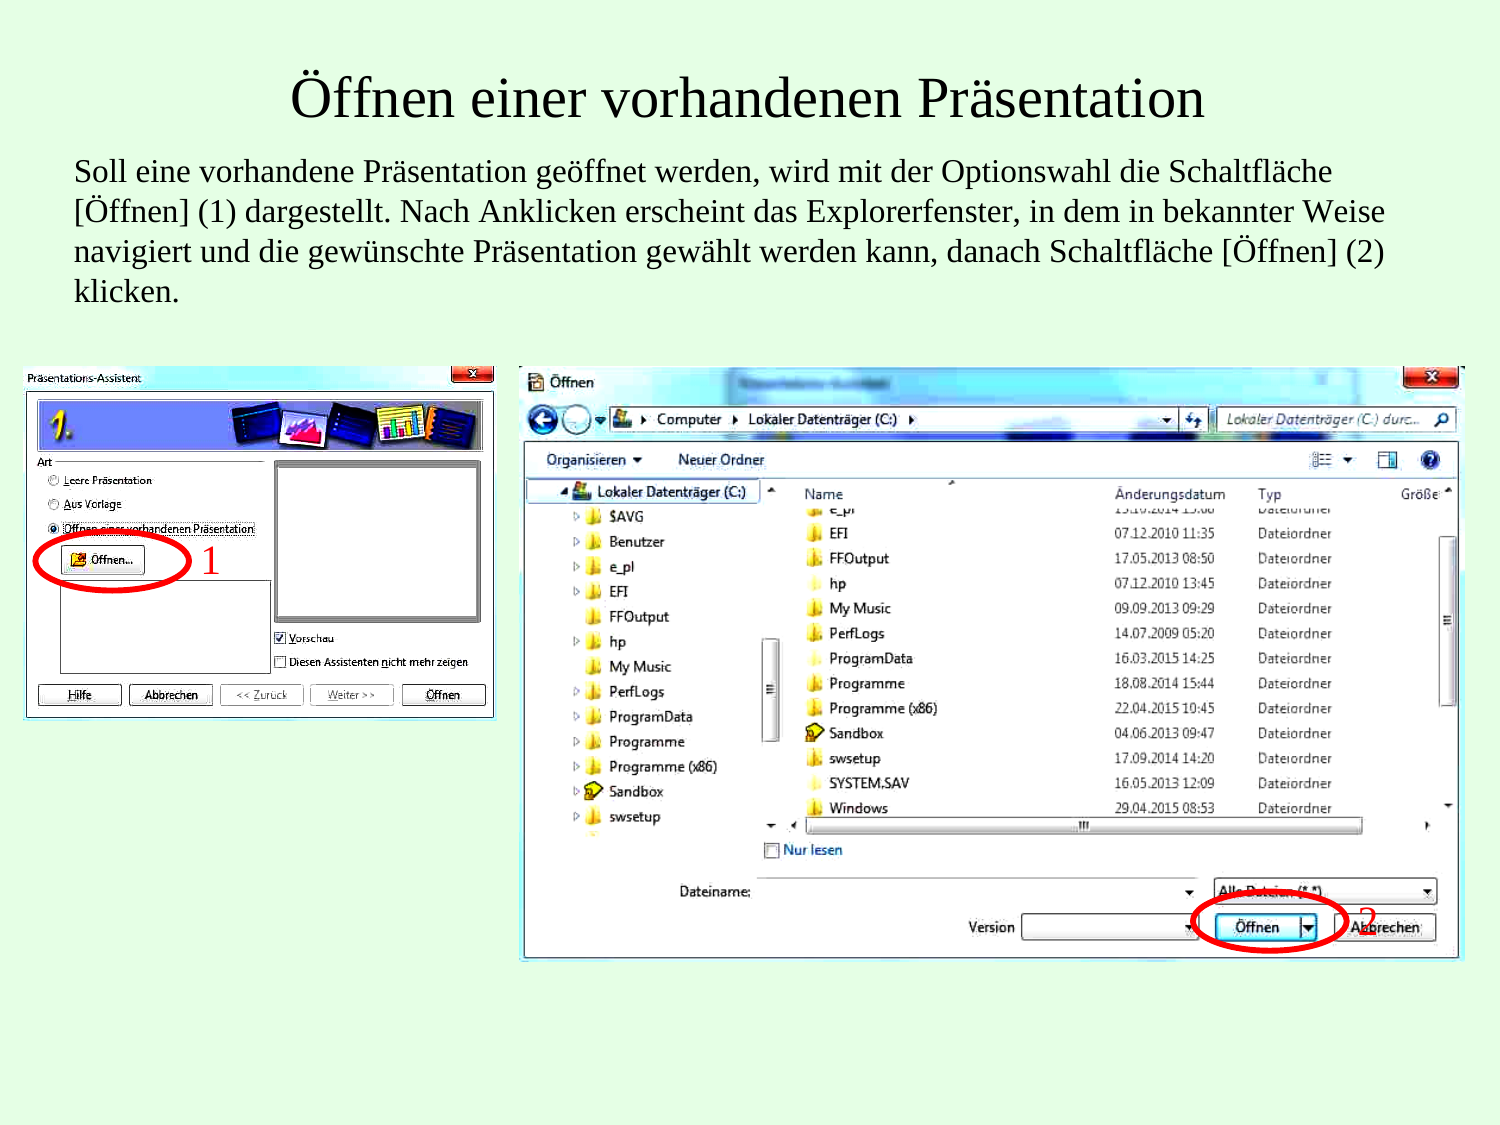

# Öffnen einer vorhandenen Präsentation
Soll eine vorhandene Präsentation geöffnet werden, wird mit der Optionswahl die Schaltfläche [Öffnen] (1) dargestellt. Nach Anklicken erscheint das Explorerfenster, in dem in bekannter Weise navigiert und die gewünschte Präsentation gewählt werden kann, danach Schaltfläche [Öffnen] (2) klicken.
1
2